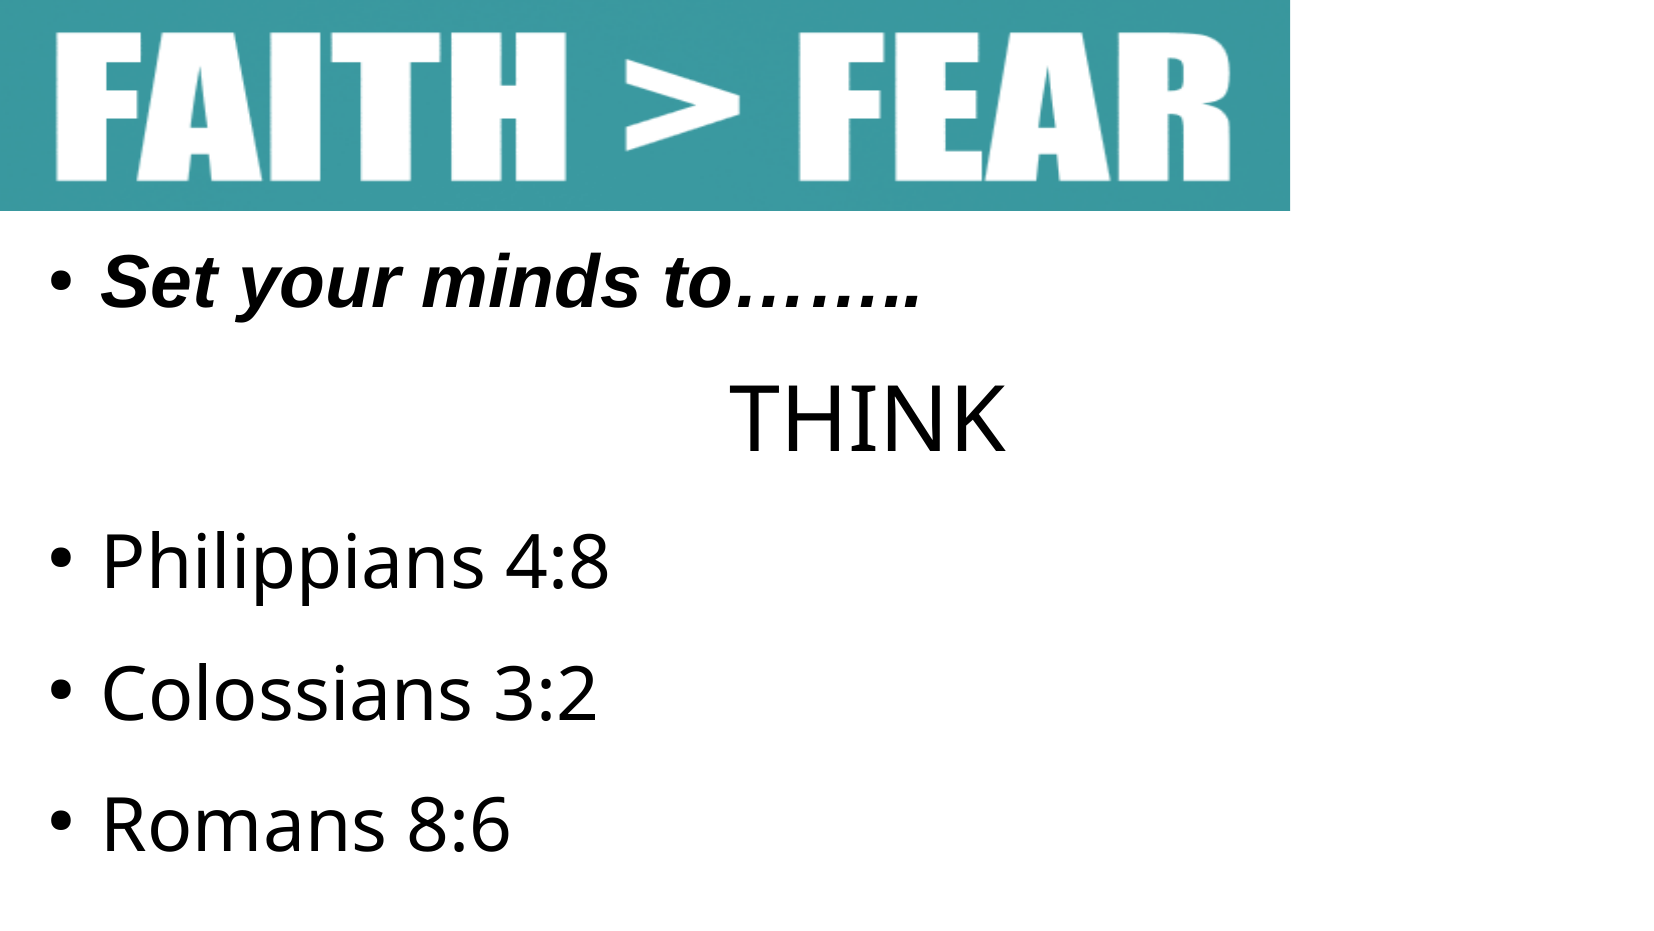

#
Set your minds to……..
THINK
Philippians 4:8
Colossians 3:2
Romans 8:6